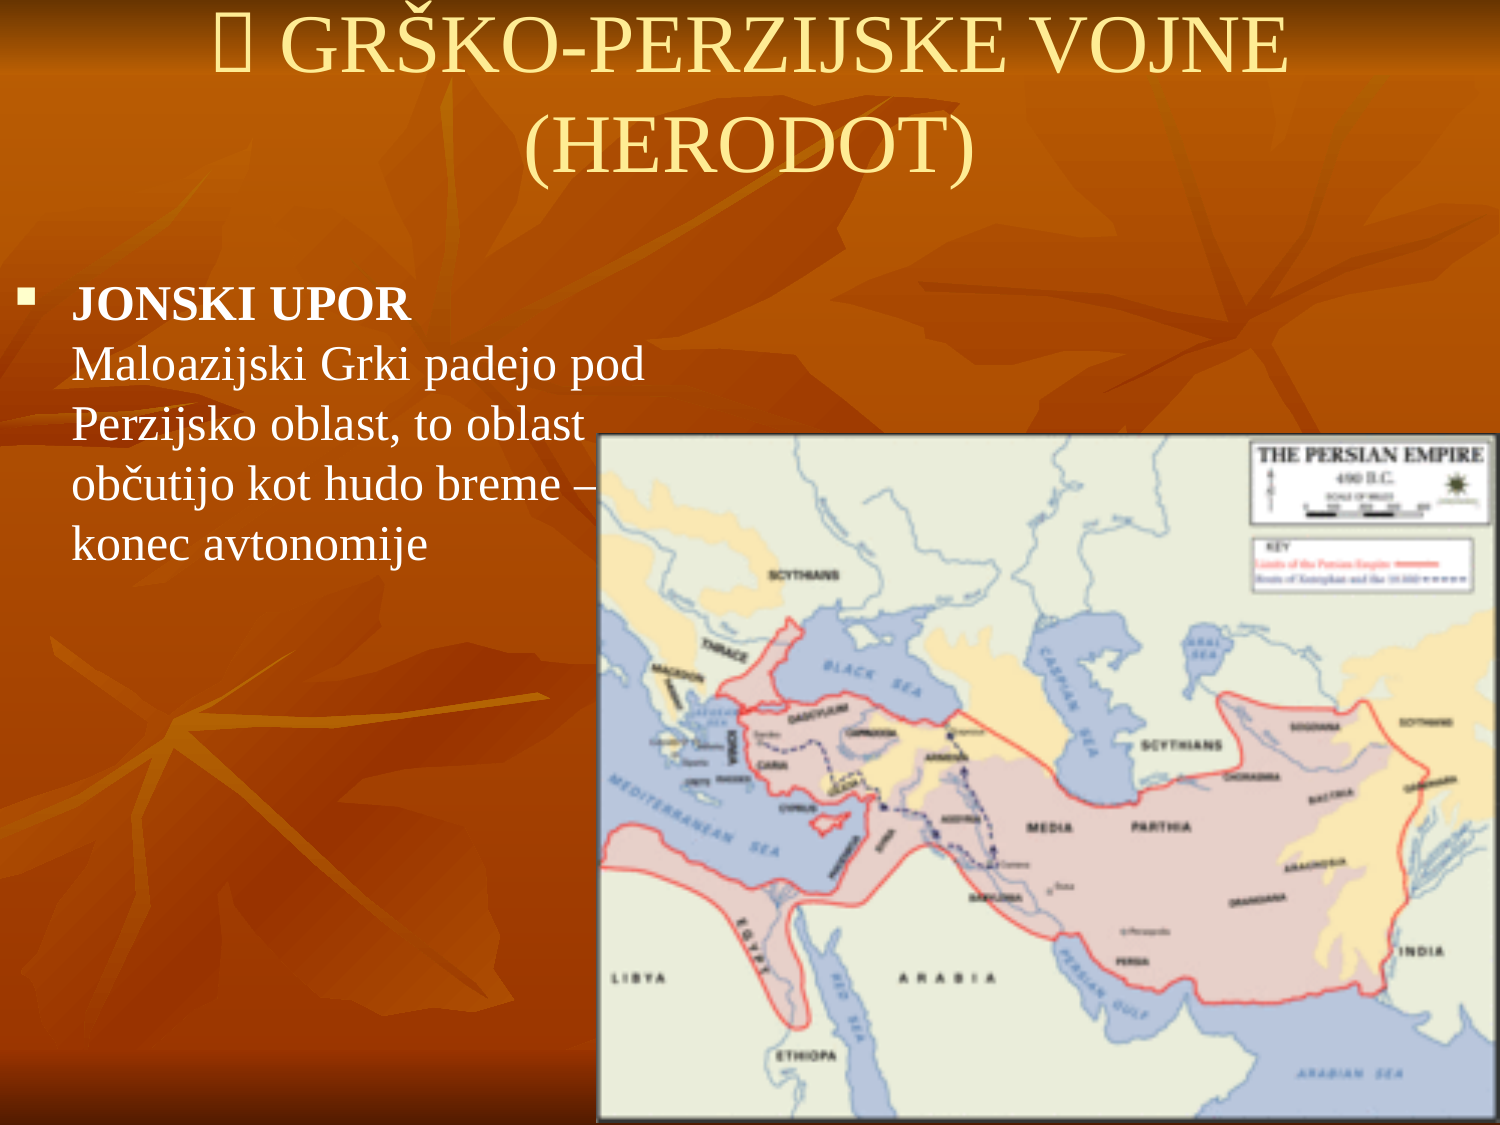

#  GRŠKO-PERZIJSKE VOJNE (HERODOT)
JONSKI UPOR
Maloazijski Grki padejo pod Perzijsko oblast, to oblast občutijo kot hudo breme – konec avtonomije